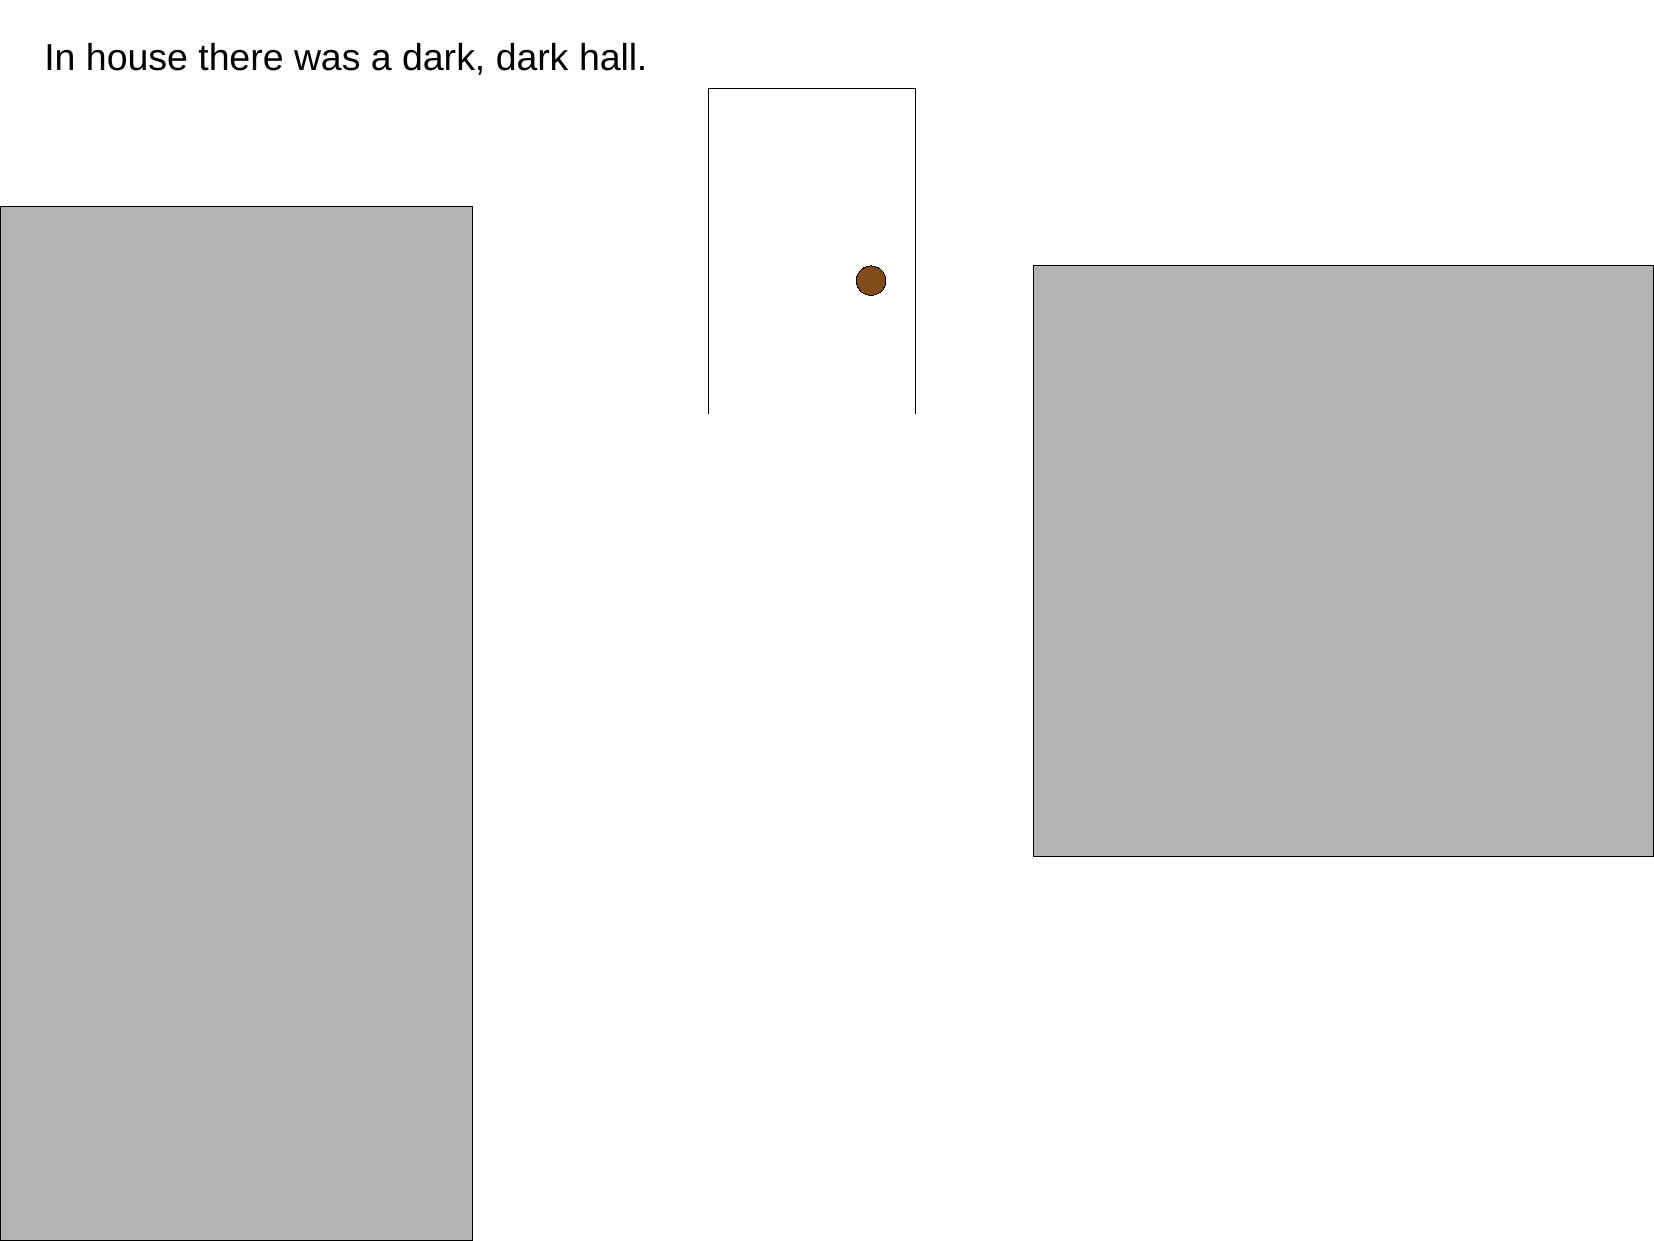

In house there was a dark, dark hall.